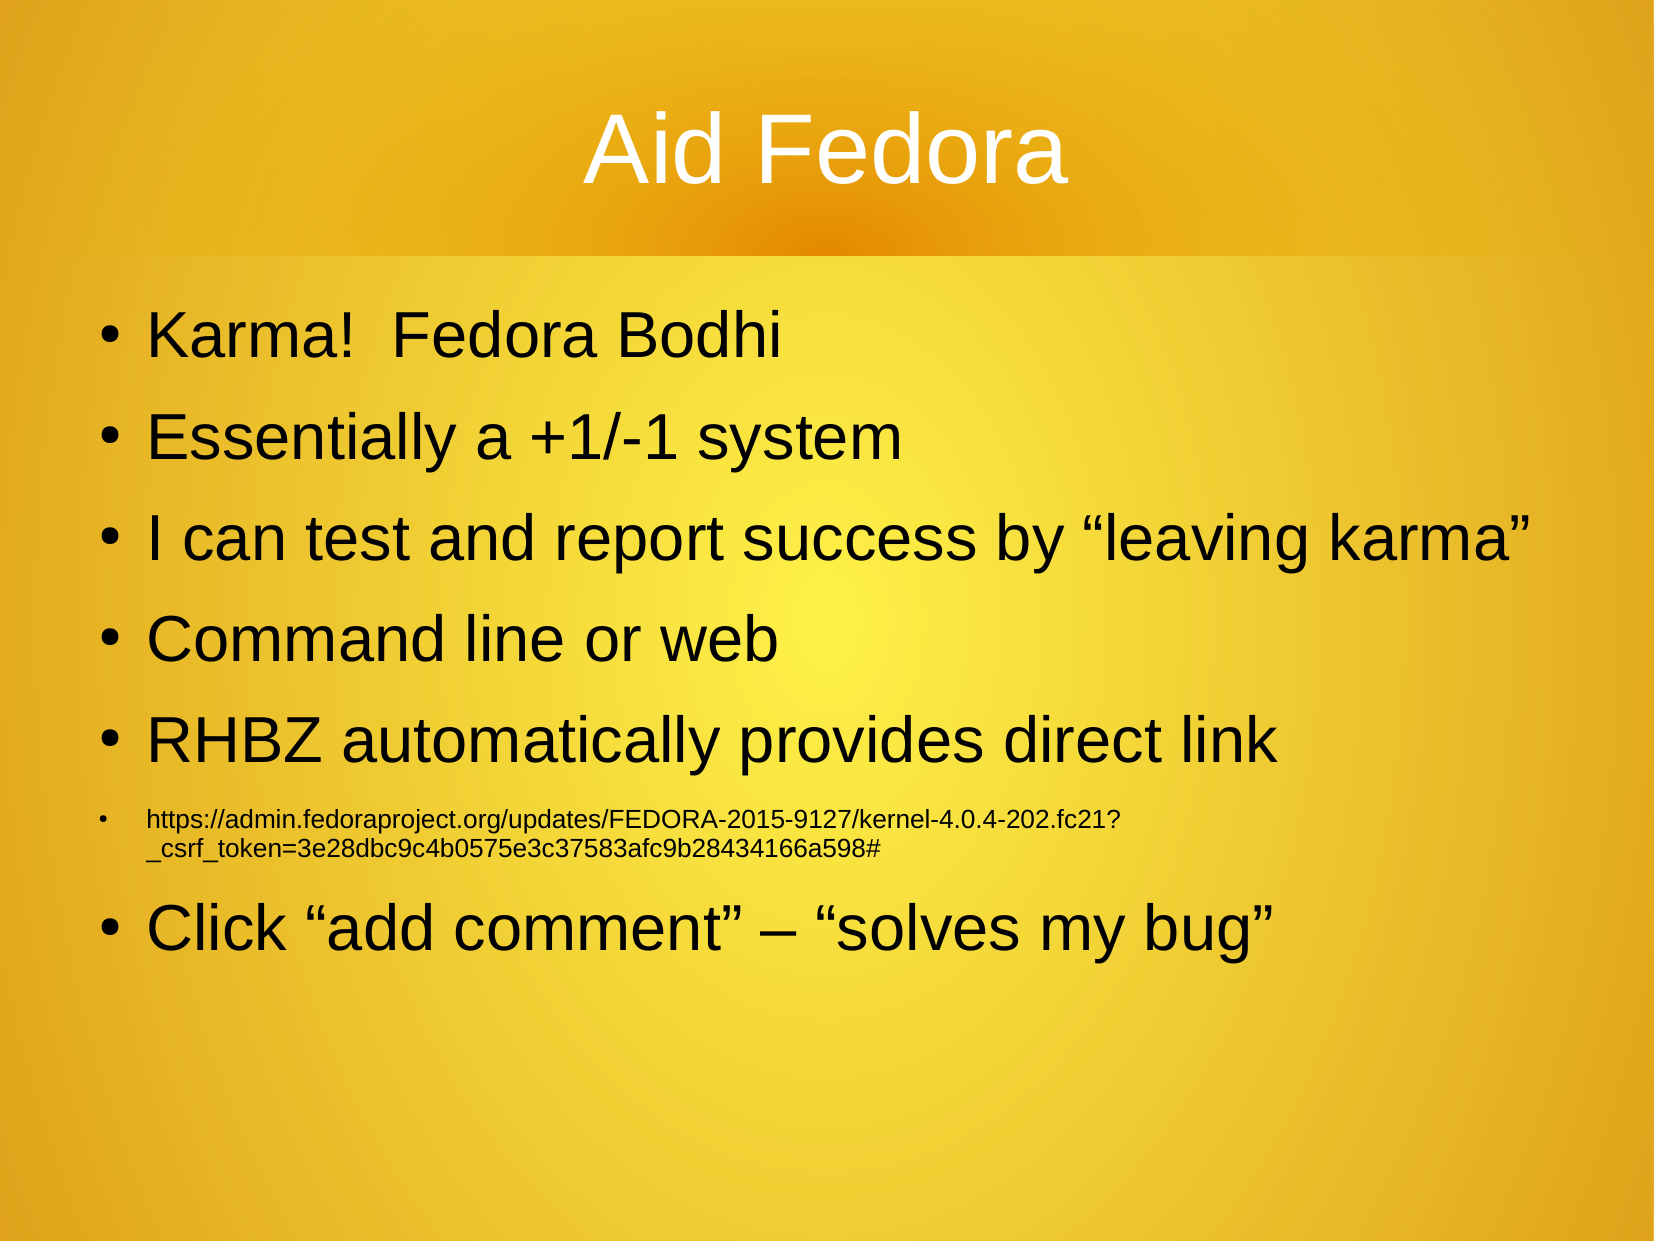

# Aid Fedora
Karma! Fedora Bodhi
Essentially a +1/-1 system
I can test and report success by “leaving karma”
Command line or web
RHBZ automatically provides direct link
https://admin.fedoraproject.org/updates/FEDORA-2015-9127/kernel-4.0.4-202.fc21?_csrf_token=3e28dbc9c4b0575e3c37583afc9b28434166a598#
Click “add comment” – “solves my bug”